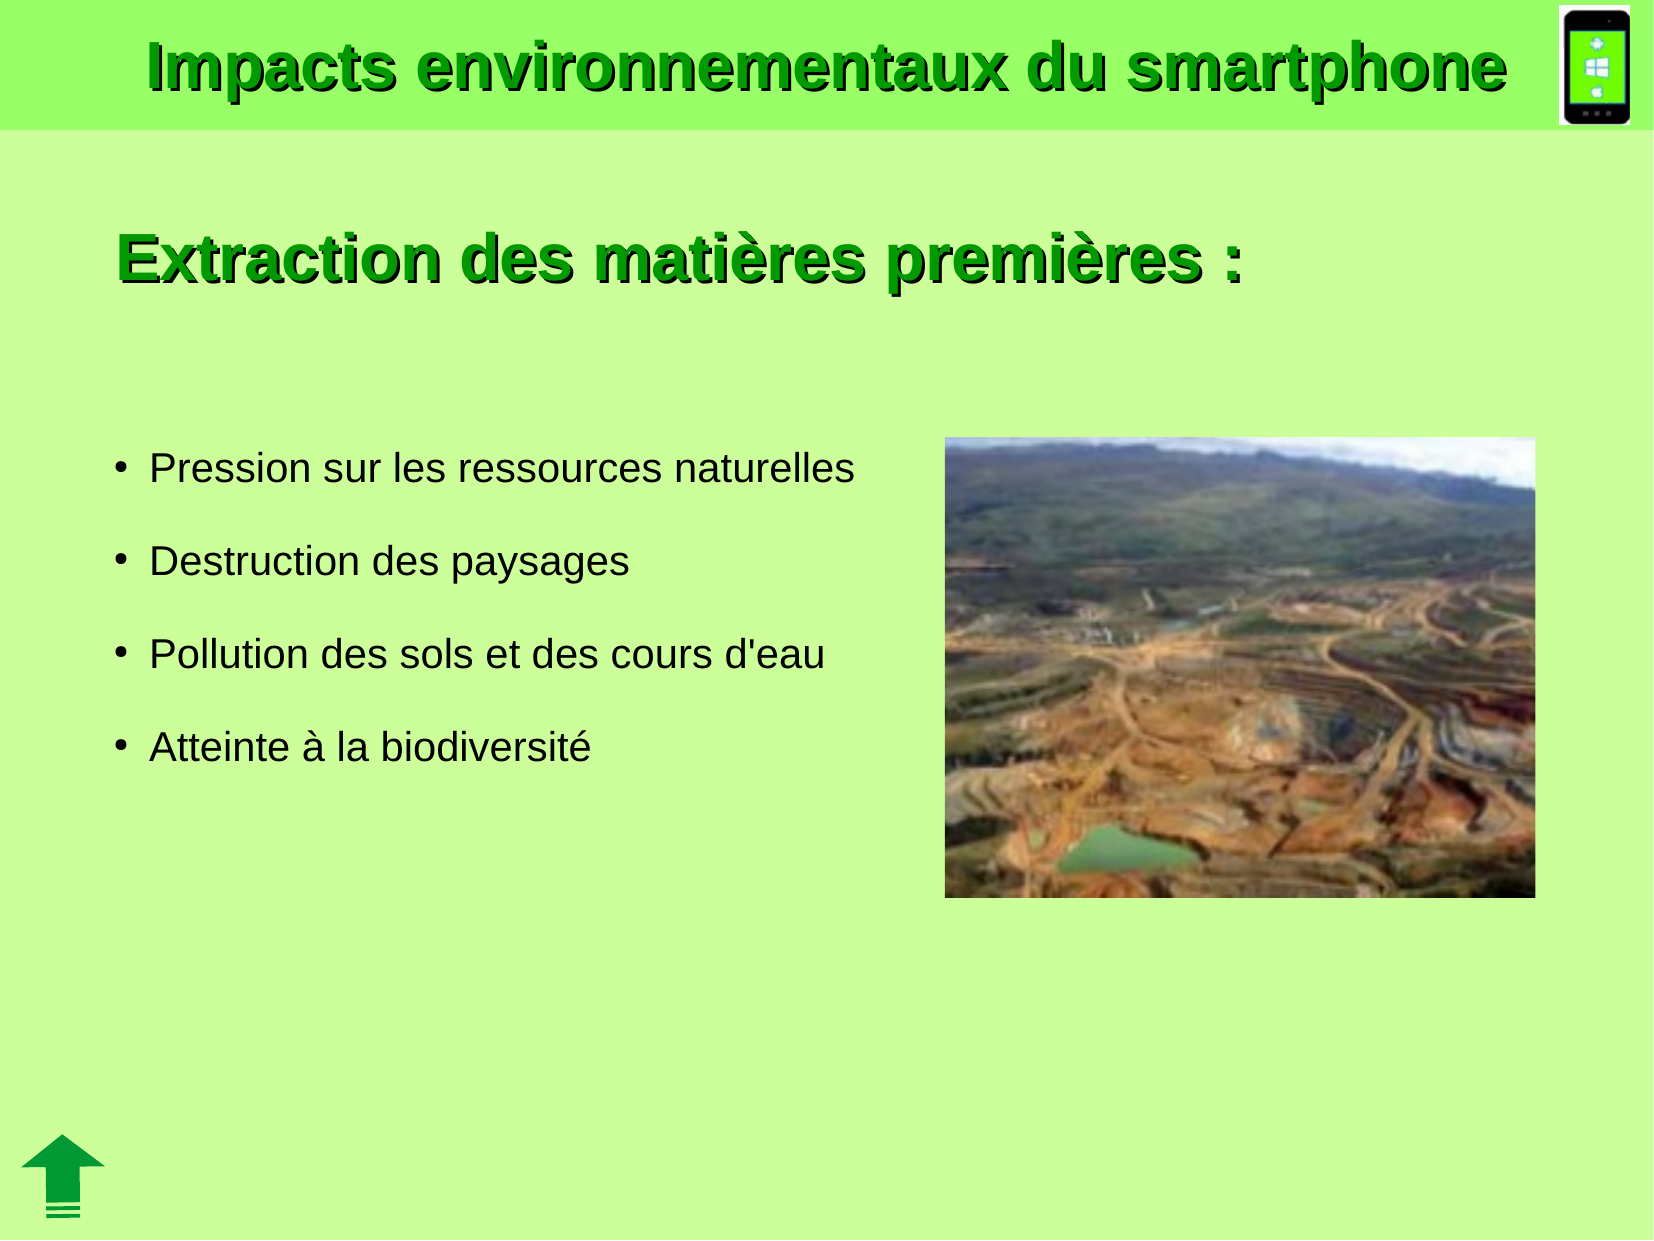

# Impacts environnementaux du smartphone
Extraction des matières premières :
Pression sur les ressources naturelles
Destruction des paysages
Pollution des sols et des cours d'eau
Atteinte à la biodiversité